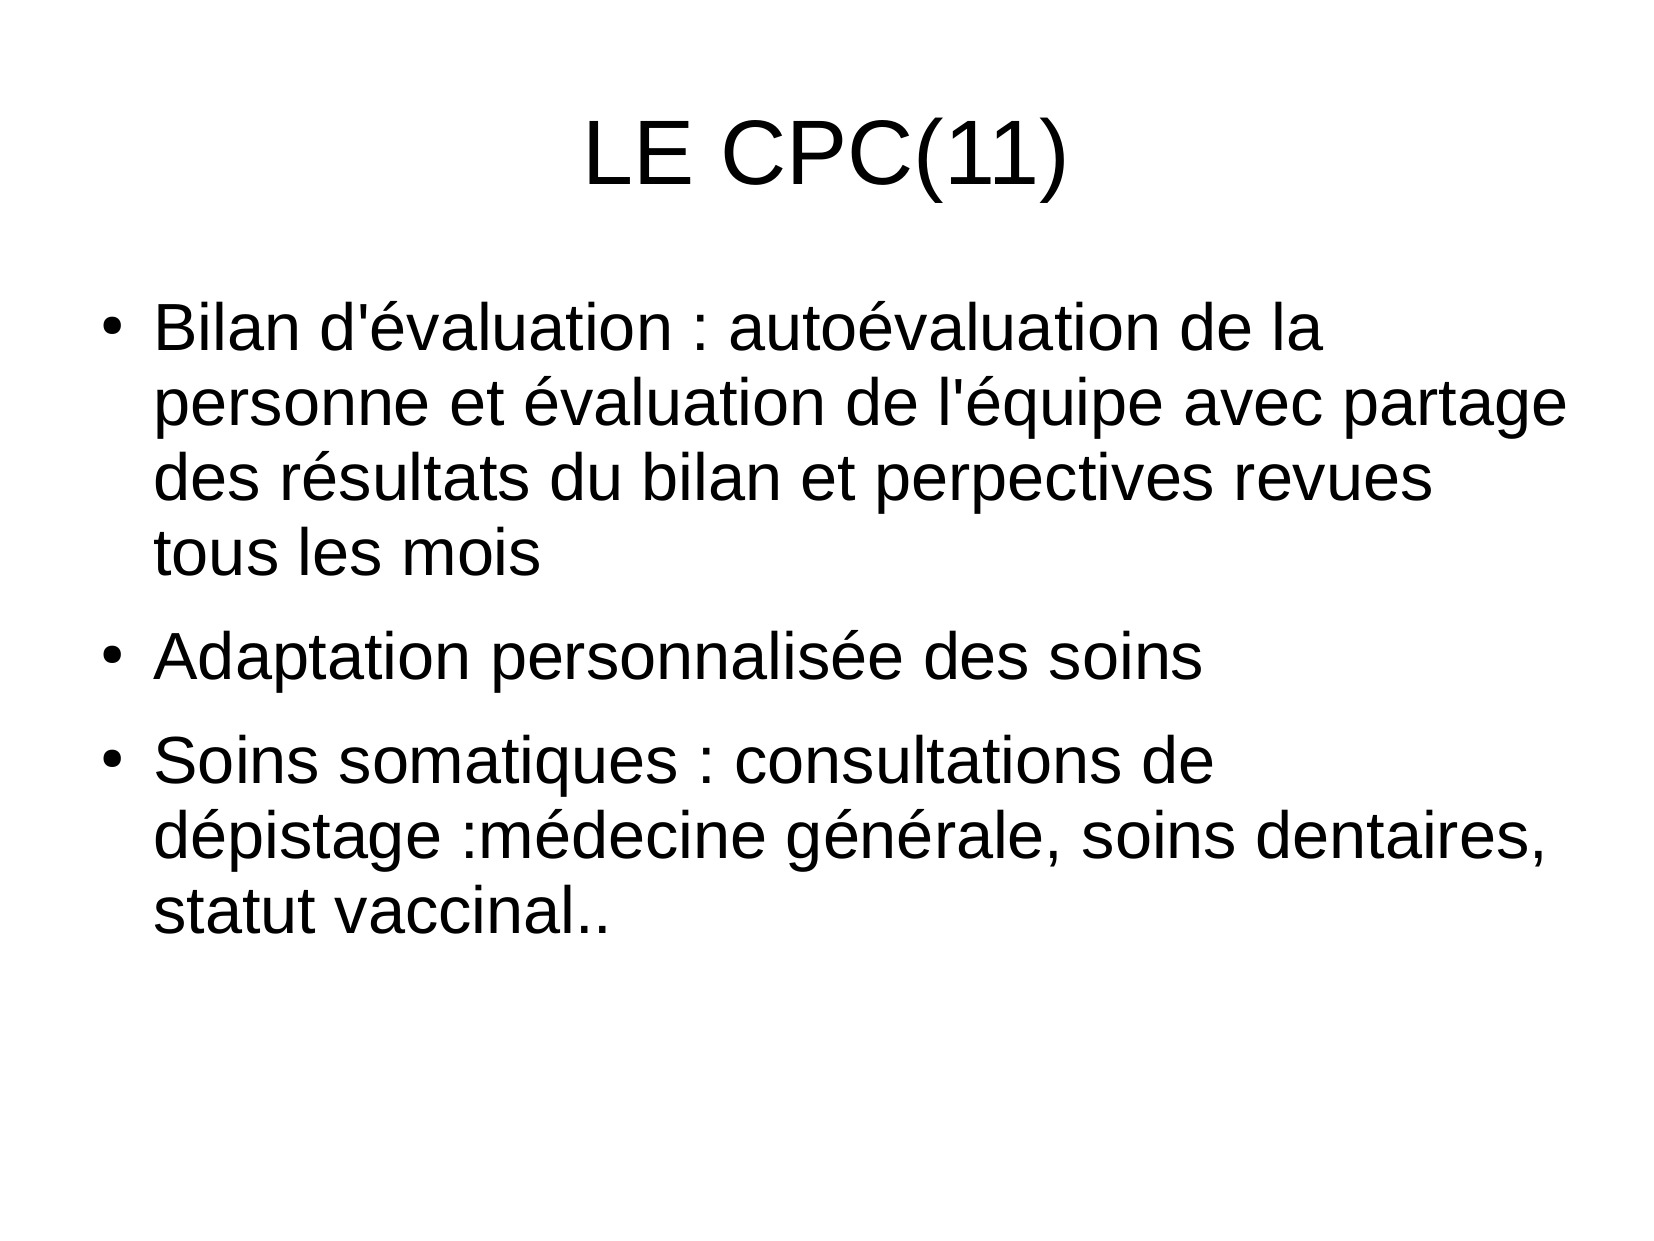

# LE CPC(11)
Bilan d'évaluation : autoévaluation de la personne et évaluation de l'équipe avec partage des résultats du bilan et perpectives revues tous les mois
Adaptation personnalisée des soins
Soins somatiques : consultations de dépistage :médecine générale, soins dentaires, statut vaccinal..